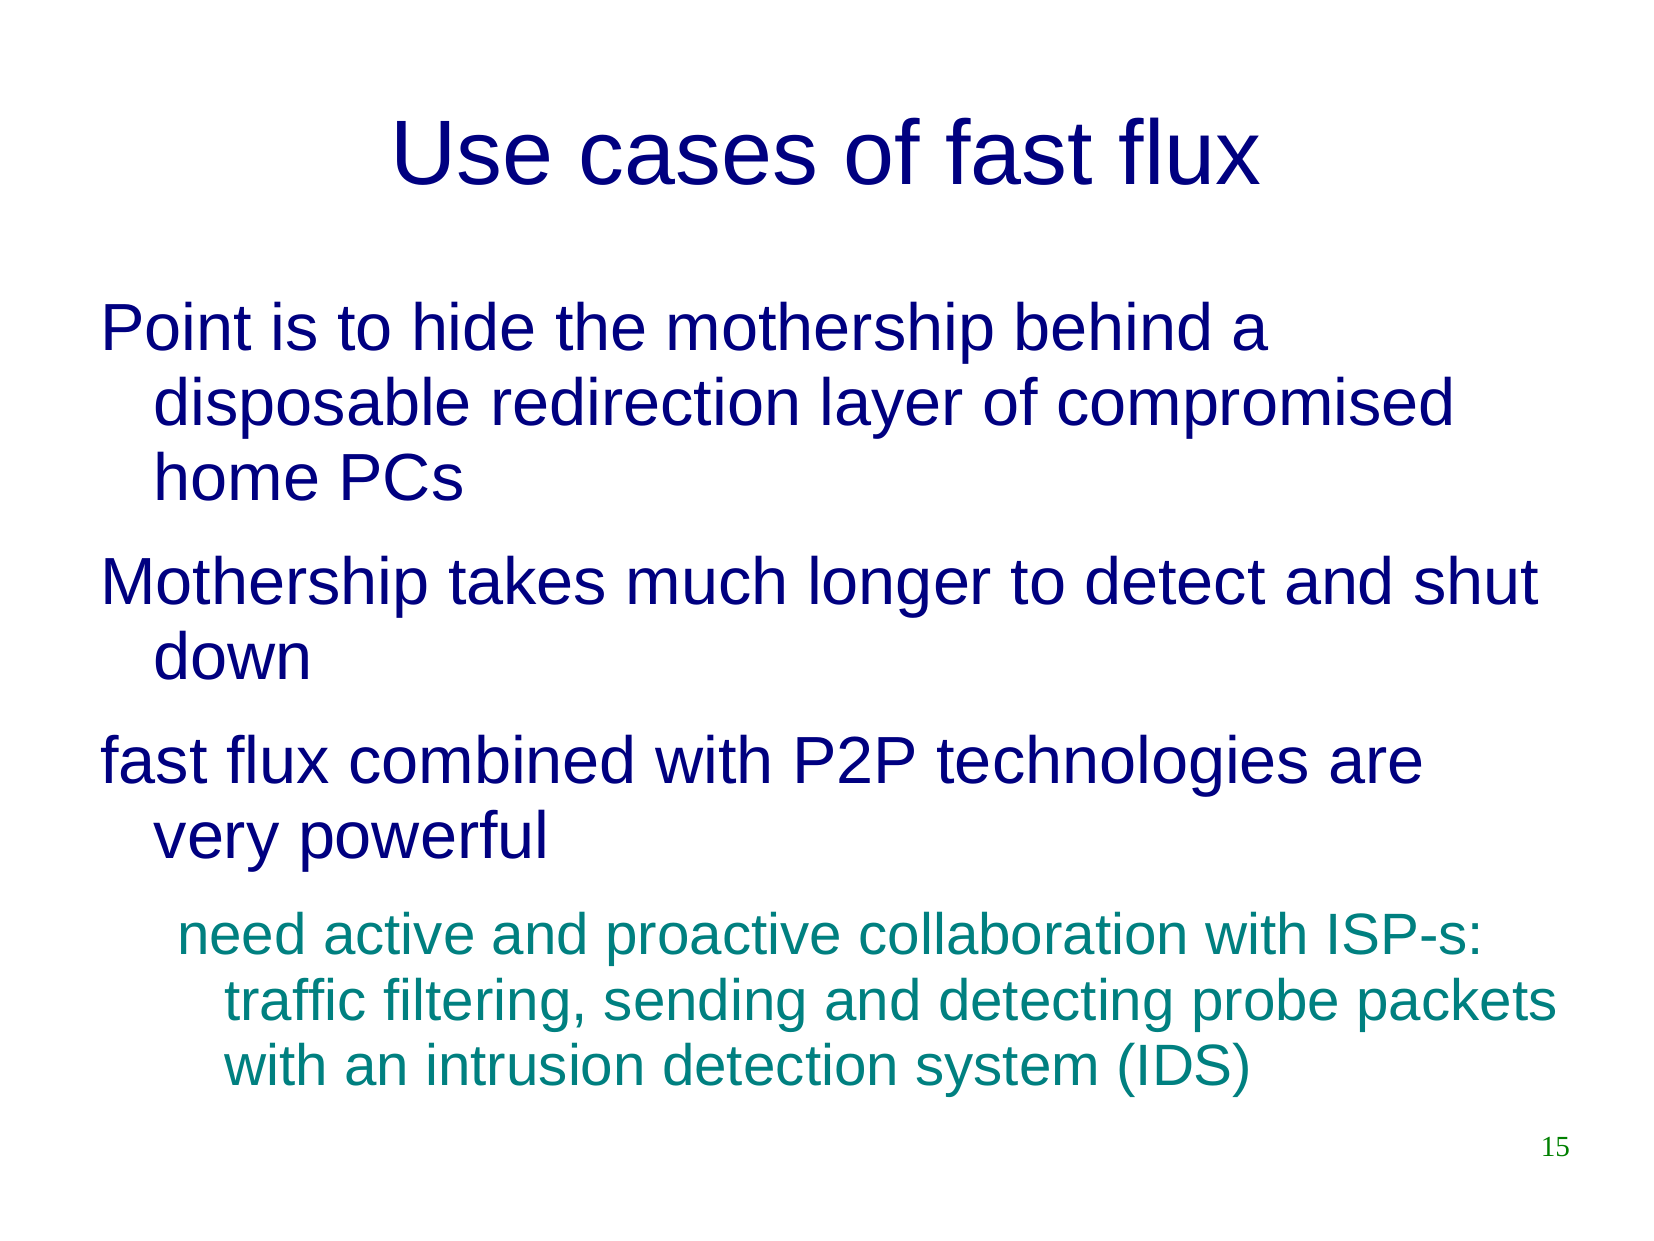

# Use cases of fast flux
Point is to hide the mothership behind a disposable redirection layer of compromised home PCs
Mothership takes much longer to detect and shut down
fast flux combined with P2P technologies are very powerful
need active and proactive collaboration with ISP-s: traffic filtering, sending and detecting probe packets with an intrusion detection system (IDS)
15